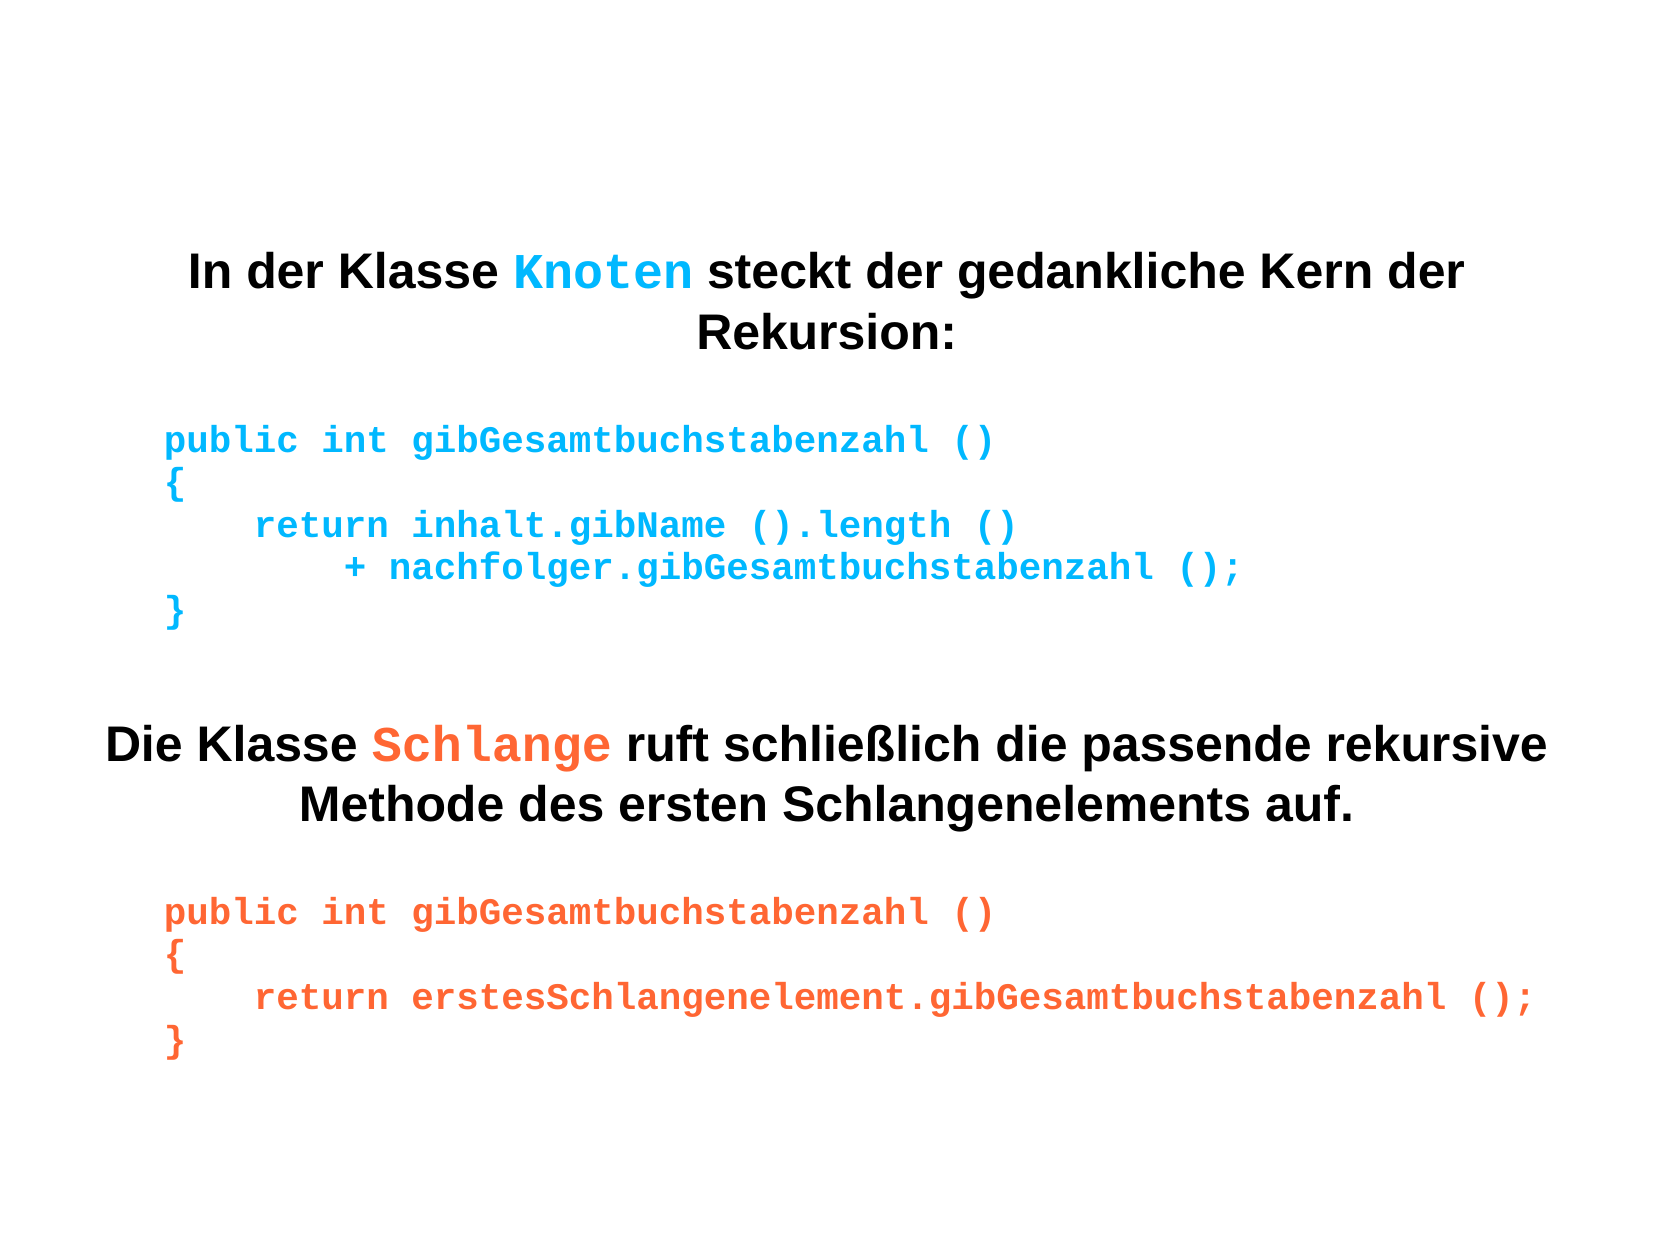

In der Klasse Knoten steckt der gedankliche Kern der Rekursion:
 public int gibGesamtbuchstabenzahl ()
 {
 return inhalt.gibName ().length ()
 + nachfolger.gibGesamtbuchstabenzahl ();
 }
Die Klasse Schlange ruft schließlich die passende rekursive Methode des ersten Schlangenelements auf.
 public int gibGesamtbuchstabenzahl ()
 {
 return erstesSchlangenelement.gibGesamtbuchstabenzahl ();
 }